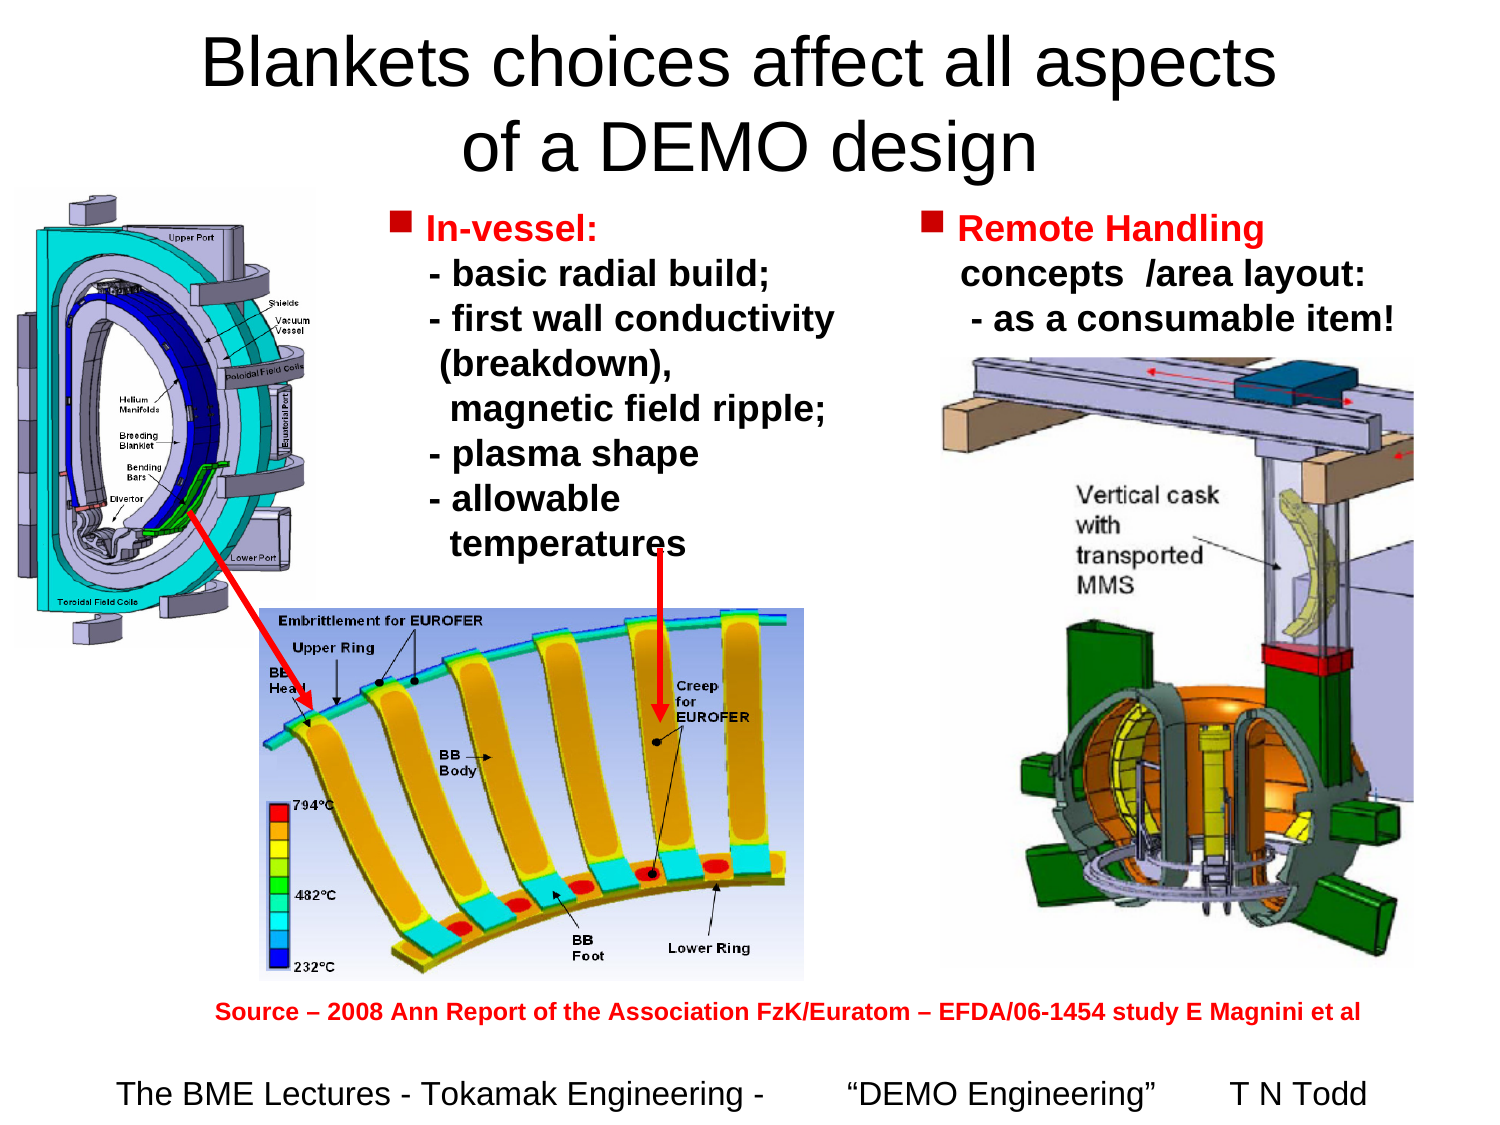

Blankets choices affect all aspects
of a DEMO design
 In-vessel:
 - basic radial build;
 - first wall conductivity
 (breakdown),
 magnetic field ripple;
 - plasma shape
 - allowable
 temperatures
 Remote Handling
 concepts /area layout:
 - as a consumable item!
Source – 2008 Ann Report of the Association FzK/Euratom – EFDA/06-1454 study E Magnini et al